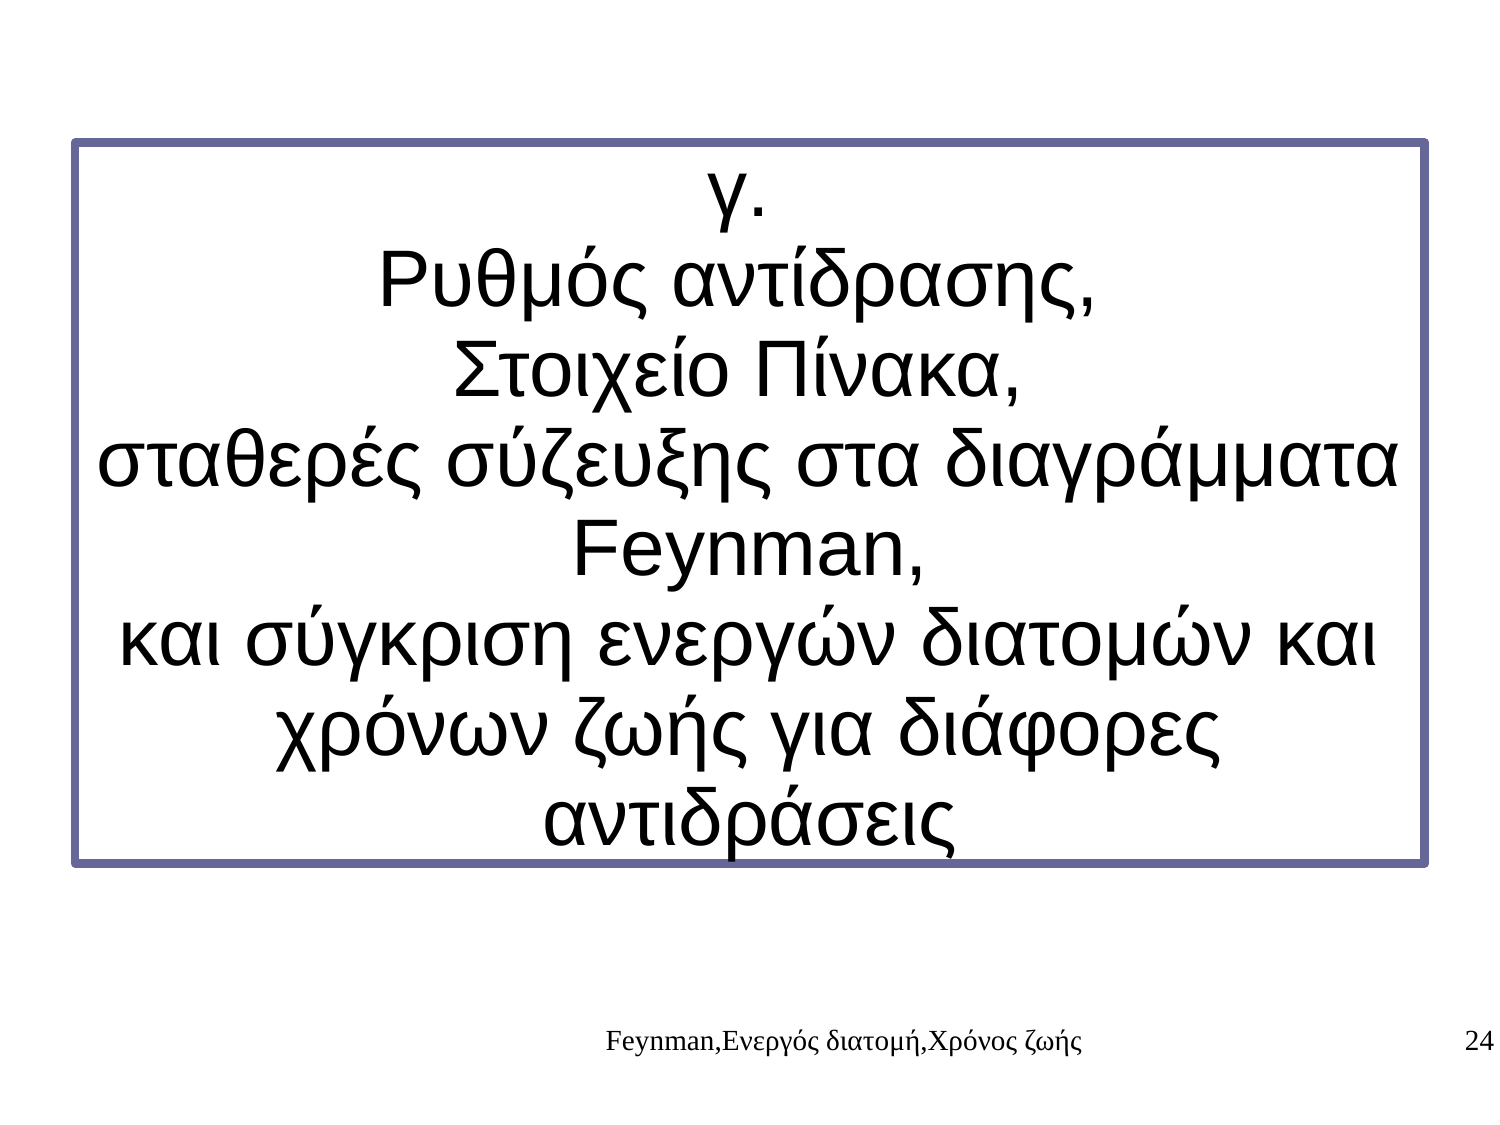

# γ. Pυθμός αντίδρασης, Στοιχείο Πίνακα, σταθερές σύζευξης στα διαγράμματα Feynman, και σύγκριση ενεργών διατομών και χρόνων ζωής για διάφορες αντιδράσεις
Feynman,Eνεργός διατομή,Xρόνος ζωής
24